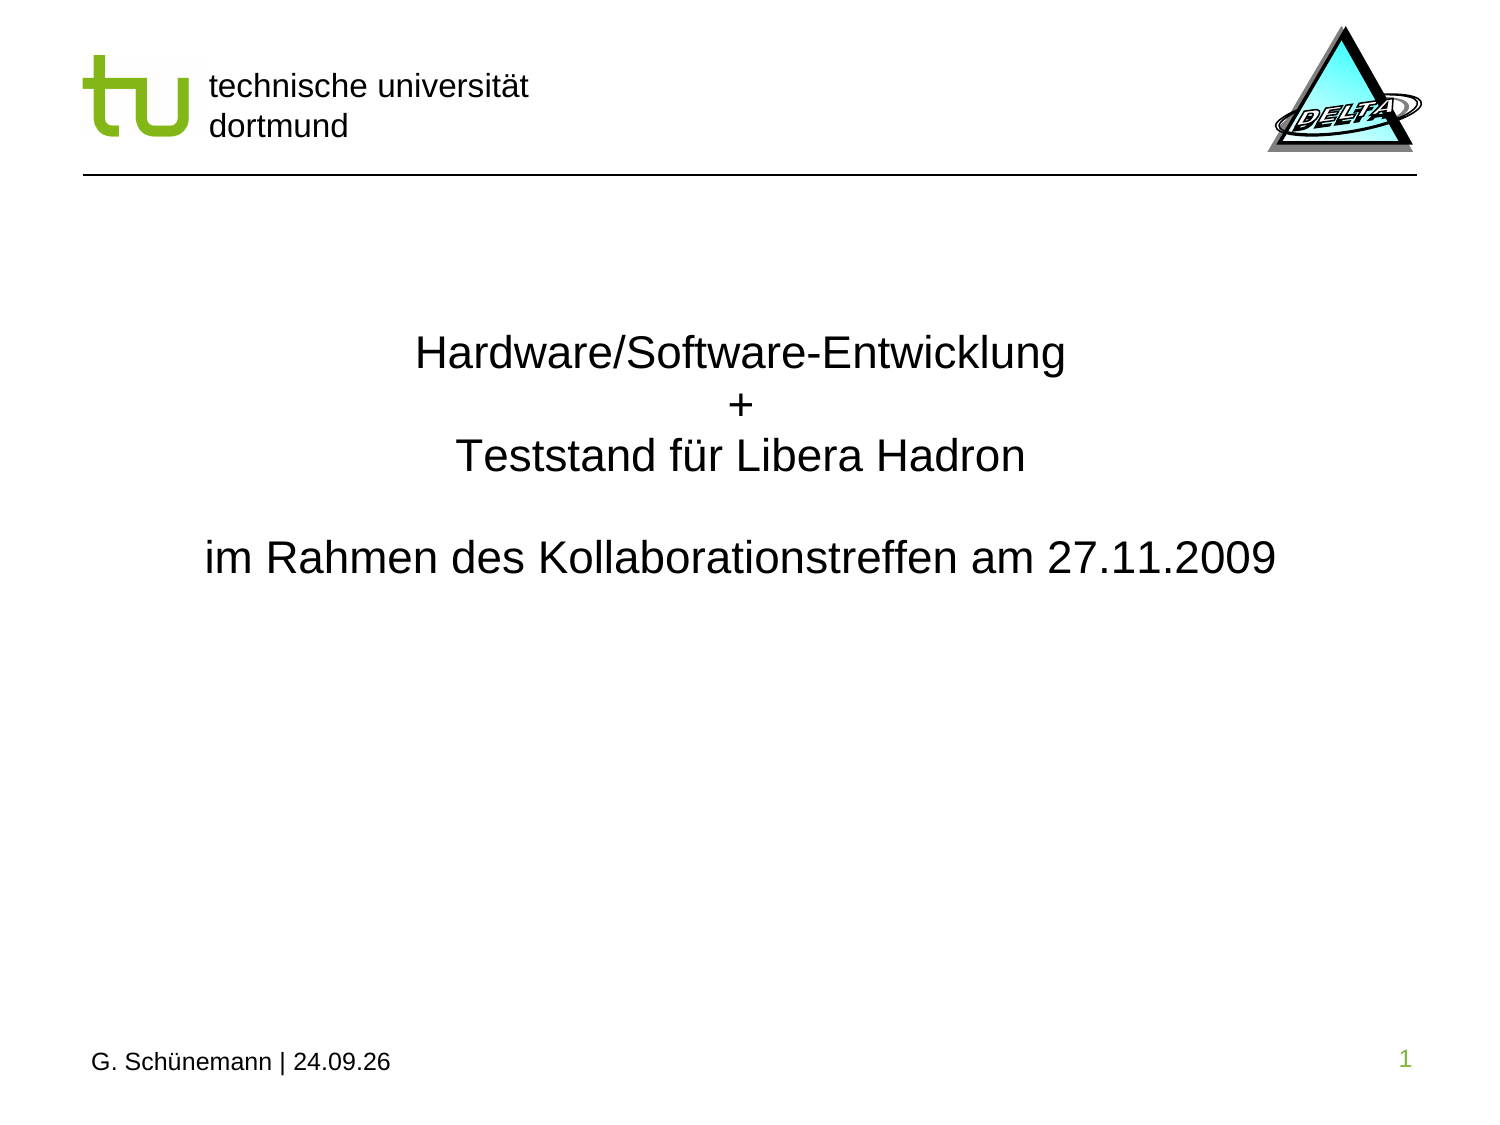

# Hardware/Software-Entwicklung + Teststand für Libera Hadron im Rahmen des Kollaborationstreffen am 27.11.2009